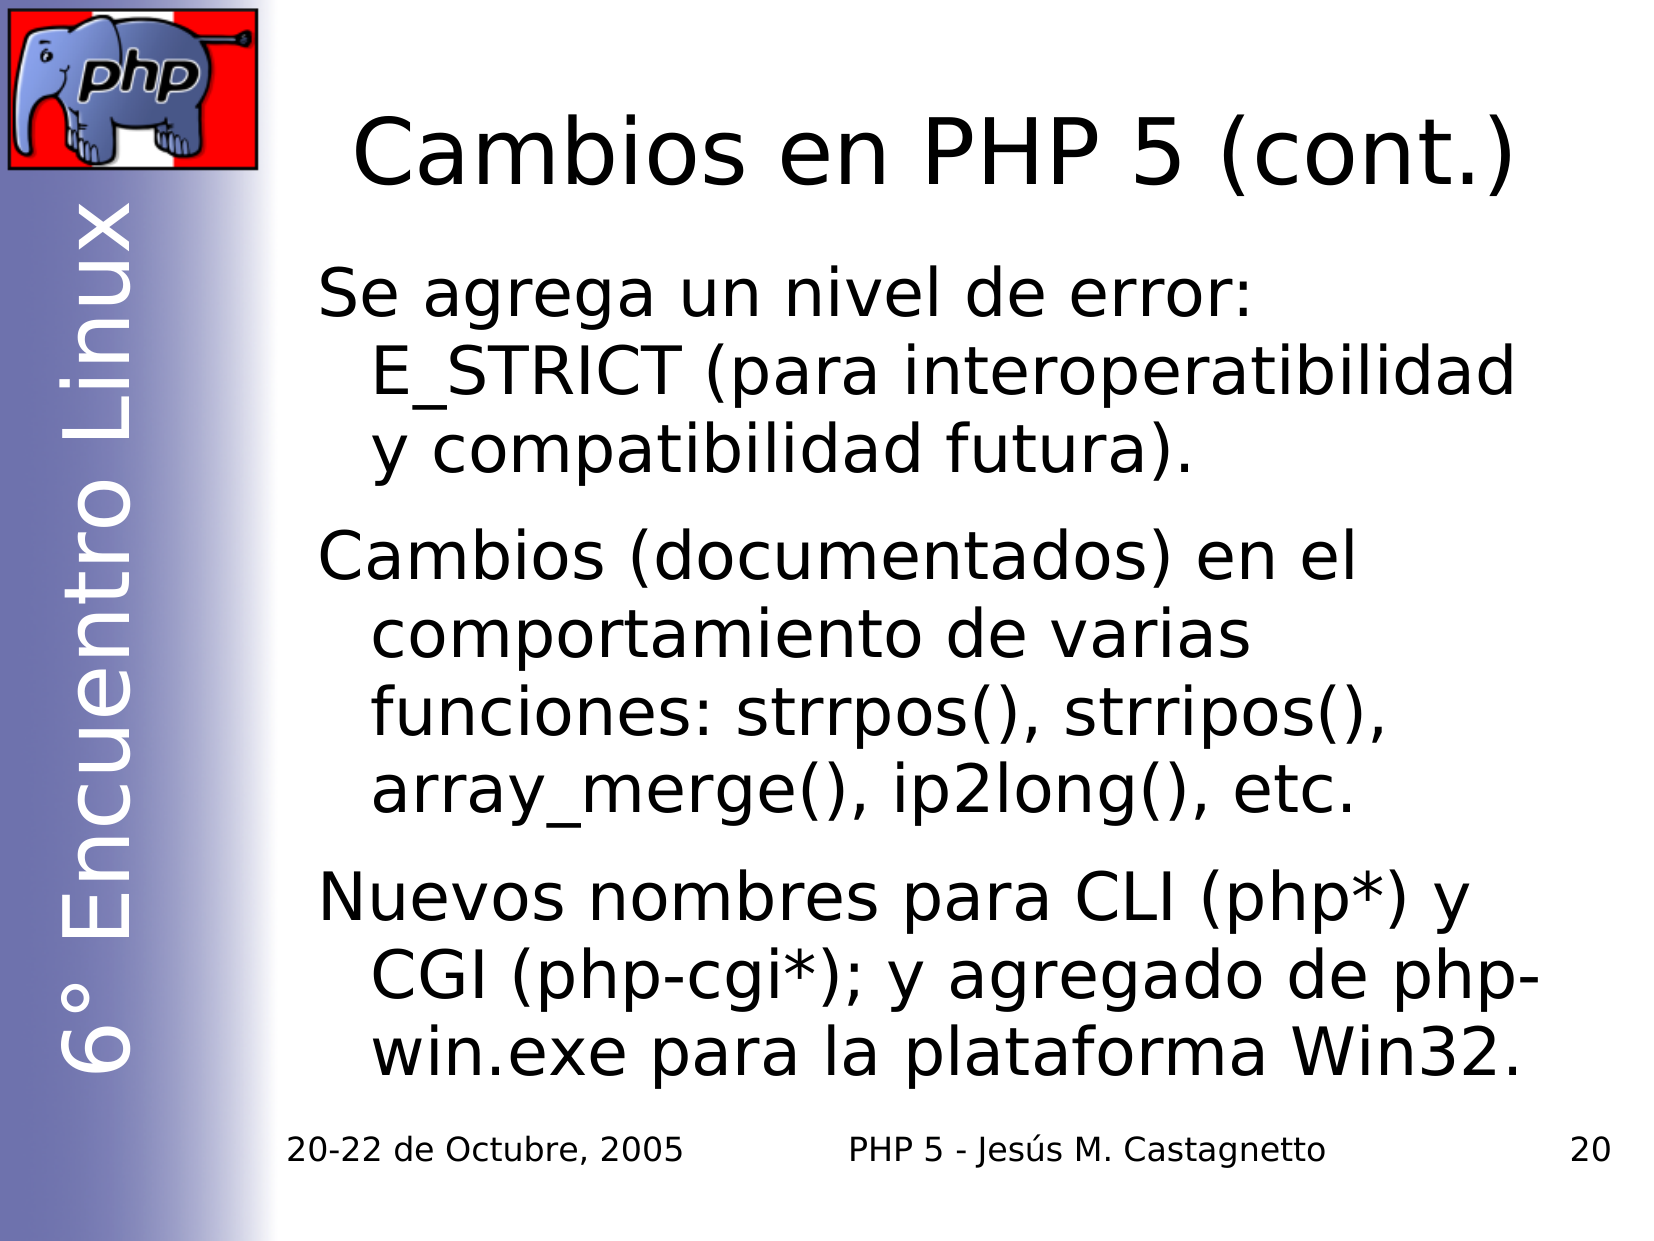

# Cambios en PHP 5 (cont.)
Se agrega un nivel de error: E_STRICT (para interoperatibilidad y compatibilidad futura).
Cambios (documentados) en el comportamiento de varias funciones: strrpos(), strripos(), array_merge(), ip2long(), etc.
Nuevos nombres para CLI (php*) y CGI (php-cgi*); y agregado de php-win.exe para la plataforma Win32.
20-22 de Octubre, 2005
PHP 5 - Jesús M. Castagnetto
20